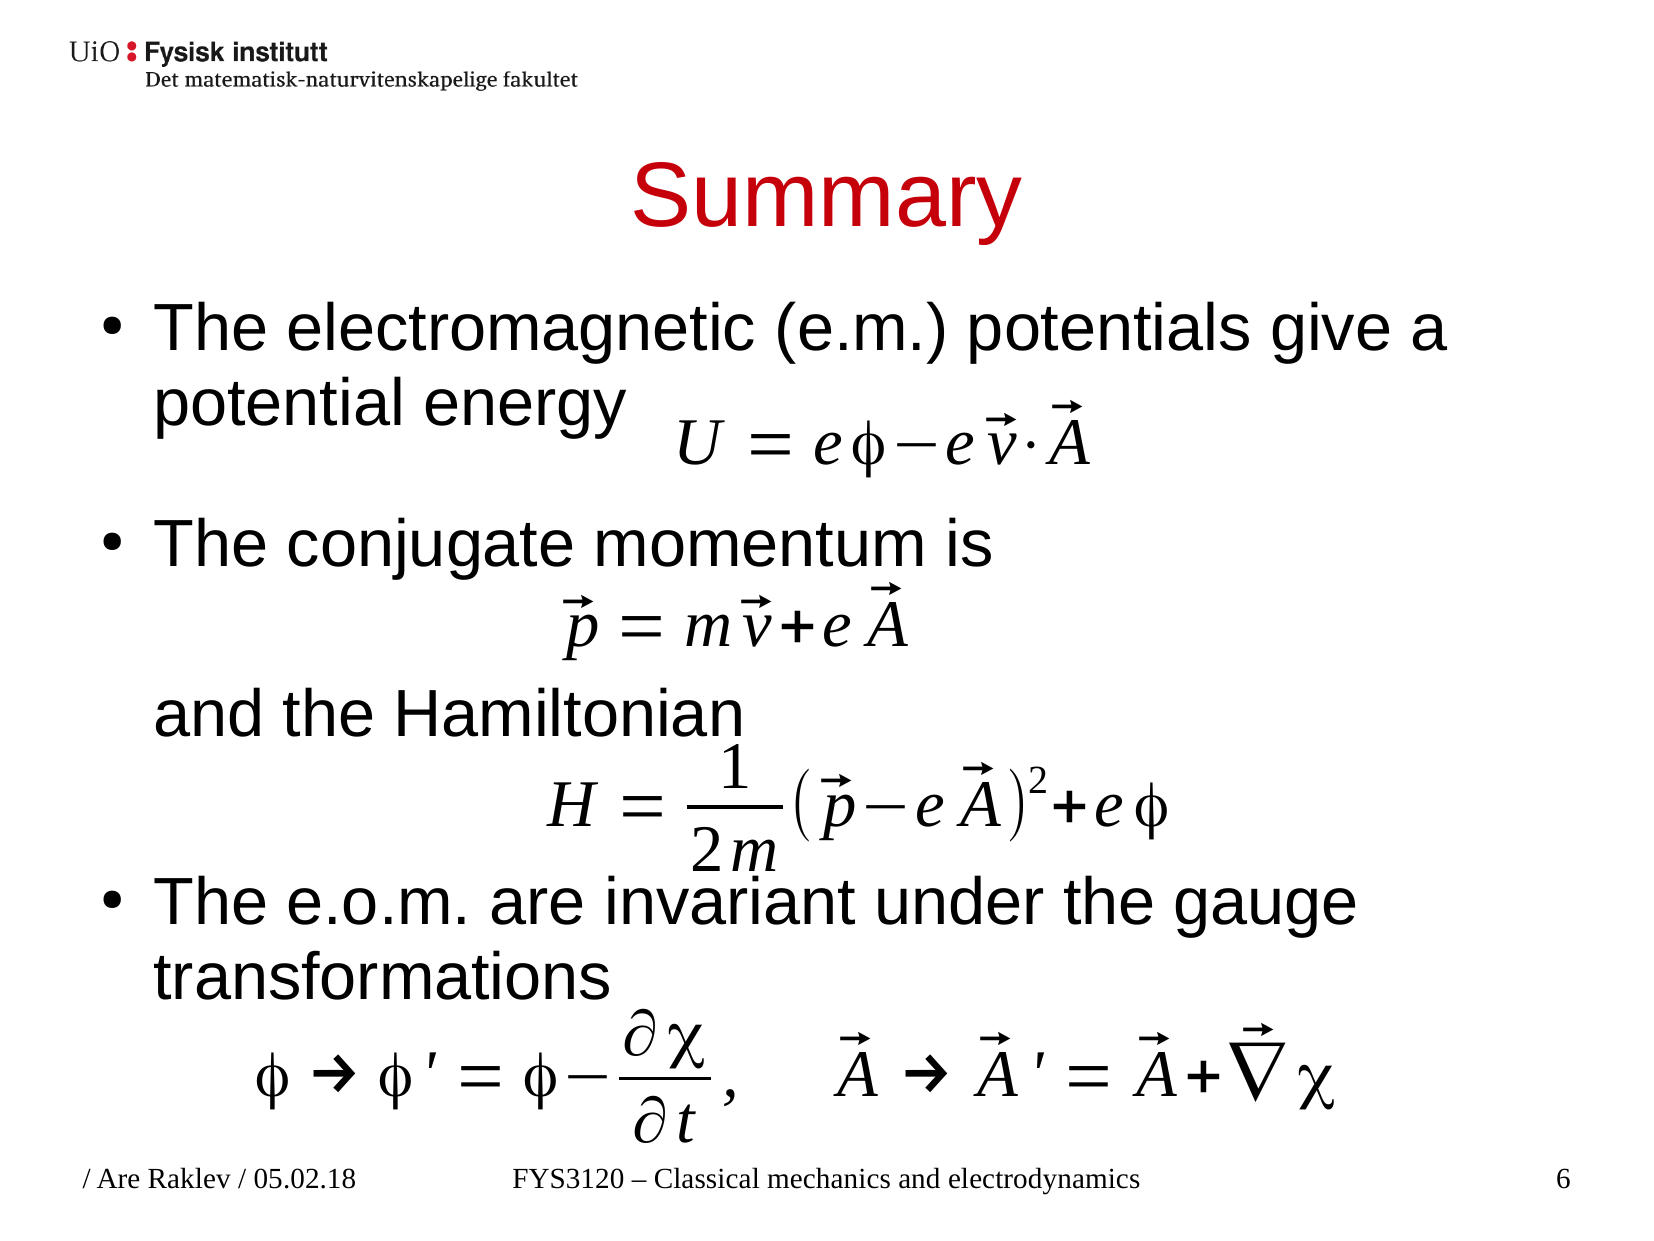

# Summary
The electromagnetic (e.m.) potentials give a potential energy
The conjugate momentum is
and the Hamiltonian
The e.o.m. are invariant under the gauge transformations
/ Are Raklev / 05.02.18
FYS3120 – Classical mechanics and electrodynamics
6